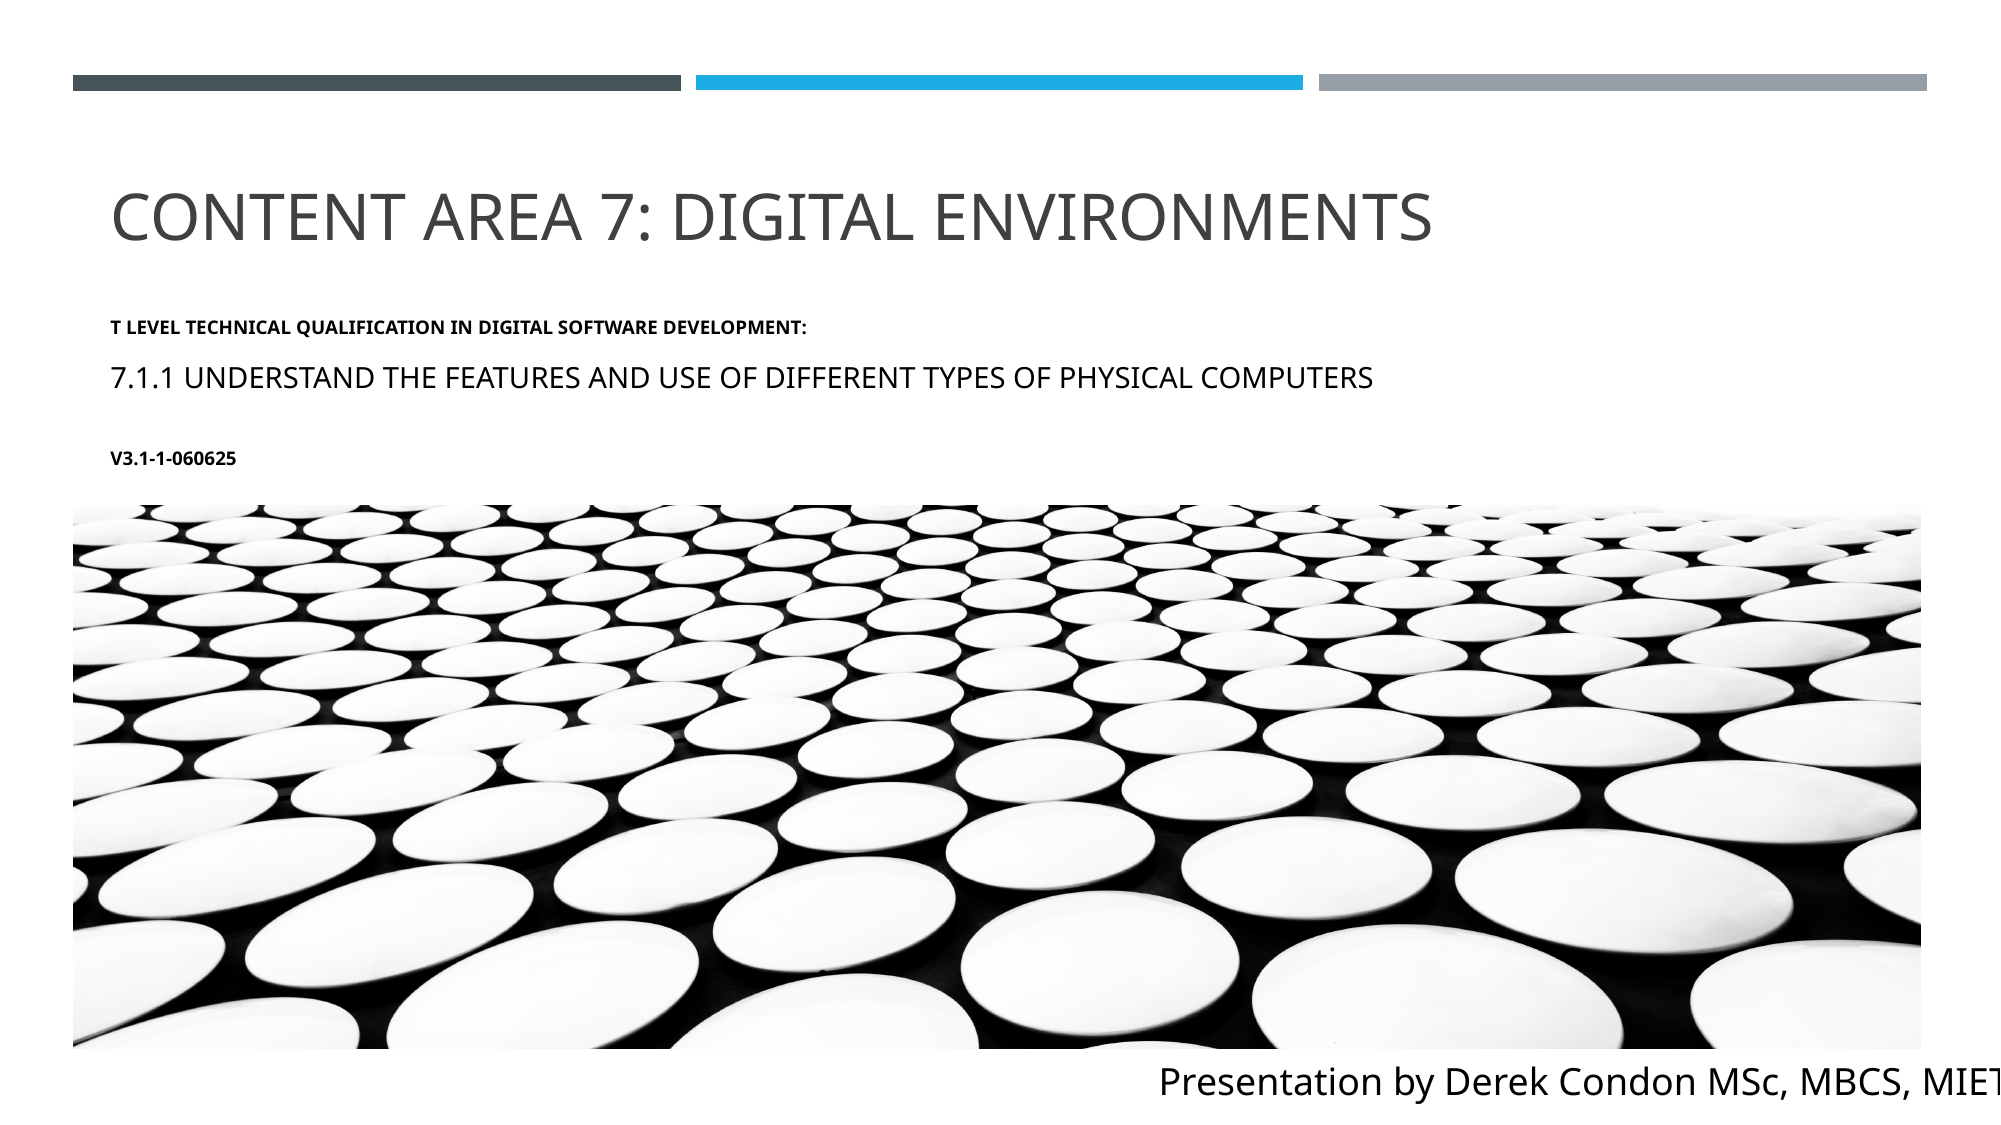

# Content area 7: Digital environments
T Level Technical Qualification in Digital software Development:
7.1.1 Understand the features and use of different types of physical computers
V3.1-1-060625
Presentation by Derek Condon MSc, MBCS, MIET